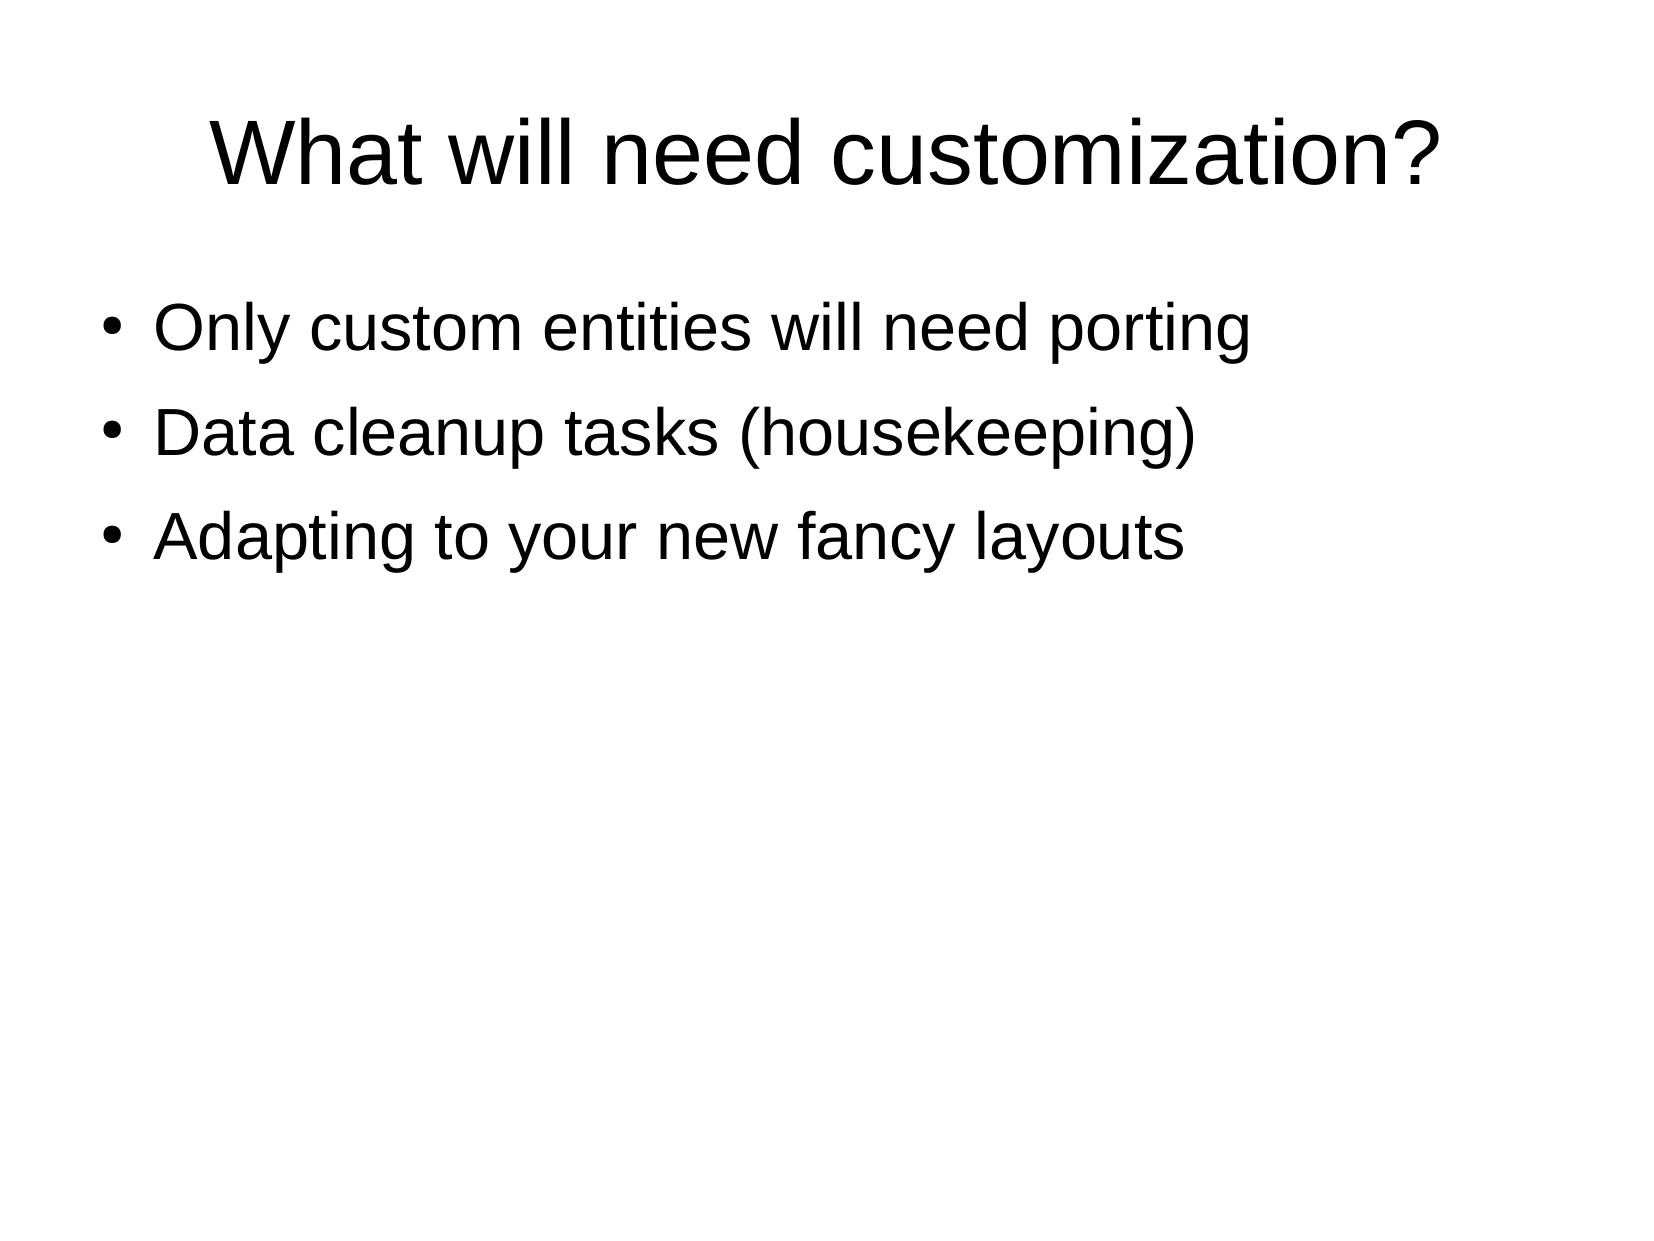

# What will need customization?
Only custom entities will need porting
Data cleanup tasks (housekeeping)
Adapting to your new fancy layouts